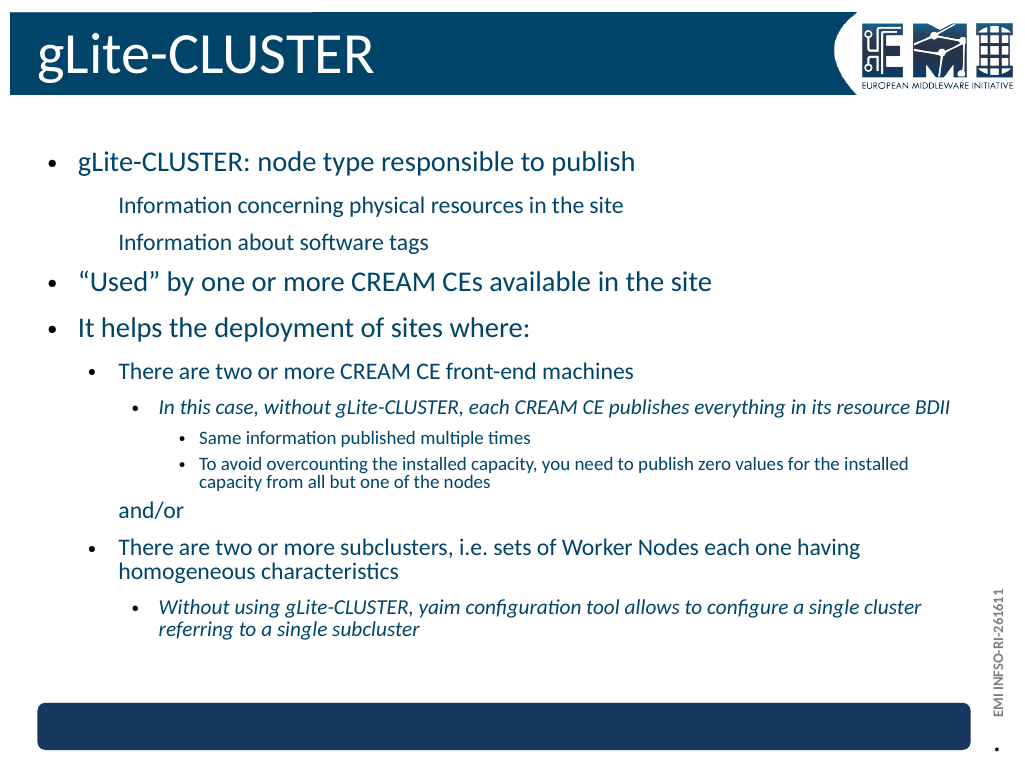

# gLite-CLUSTER
gLite-CLUSTER: node type responsible to publish
Information concerning physical resources in the site
Information about software tags
“Used” by one or more CREAM CEs available in the site
It helps the deployment of sites where:
There are two or more CREAM CE front-end machines
In this case, without gLite-CLUSTER, each CREAM CE publishes everything in its resource BDII
Same information published multiple times
To avoid overcounting the installed capacity, you need to publish zero values for the installed capacity from all but one of the nodes
and/or
There are two or more subclusters, i.e. sets of Worker Nodes each one having homogeneous characteristics
Without using gLite-CLUSTER, yaim configuration tool allows to configure a single cluster referring to a single subcluster